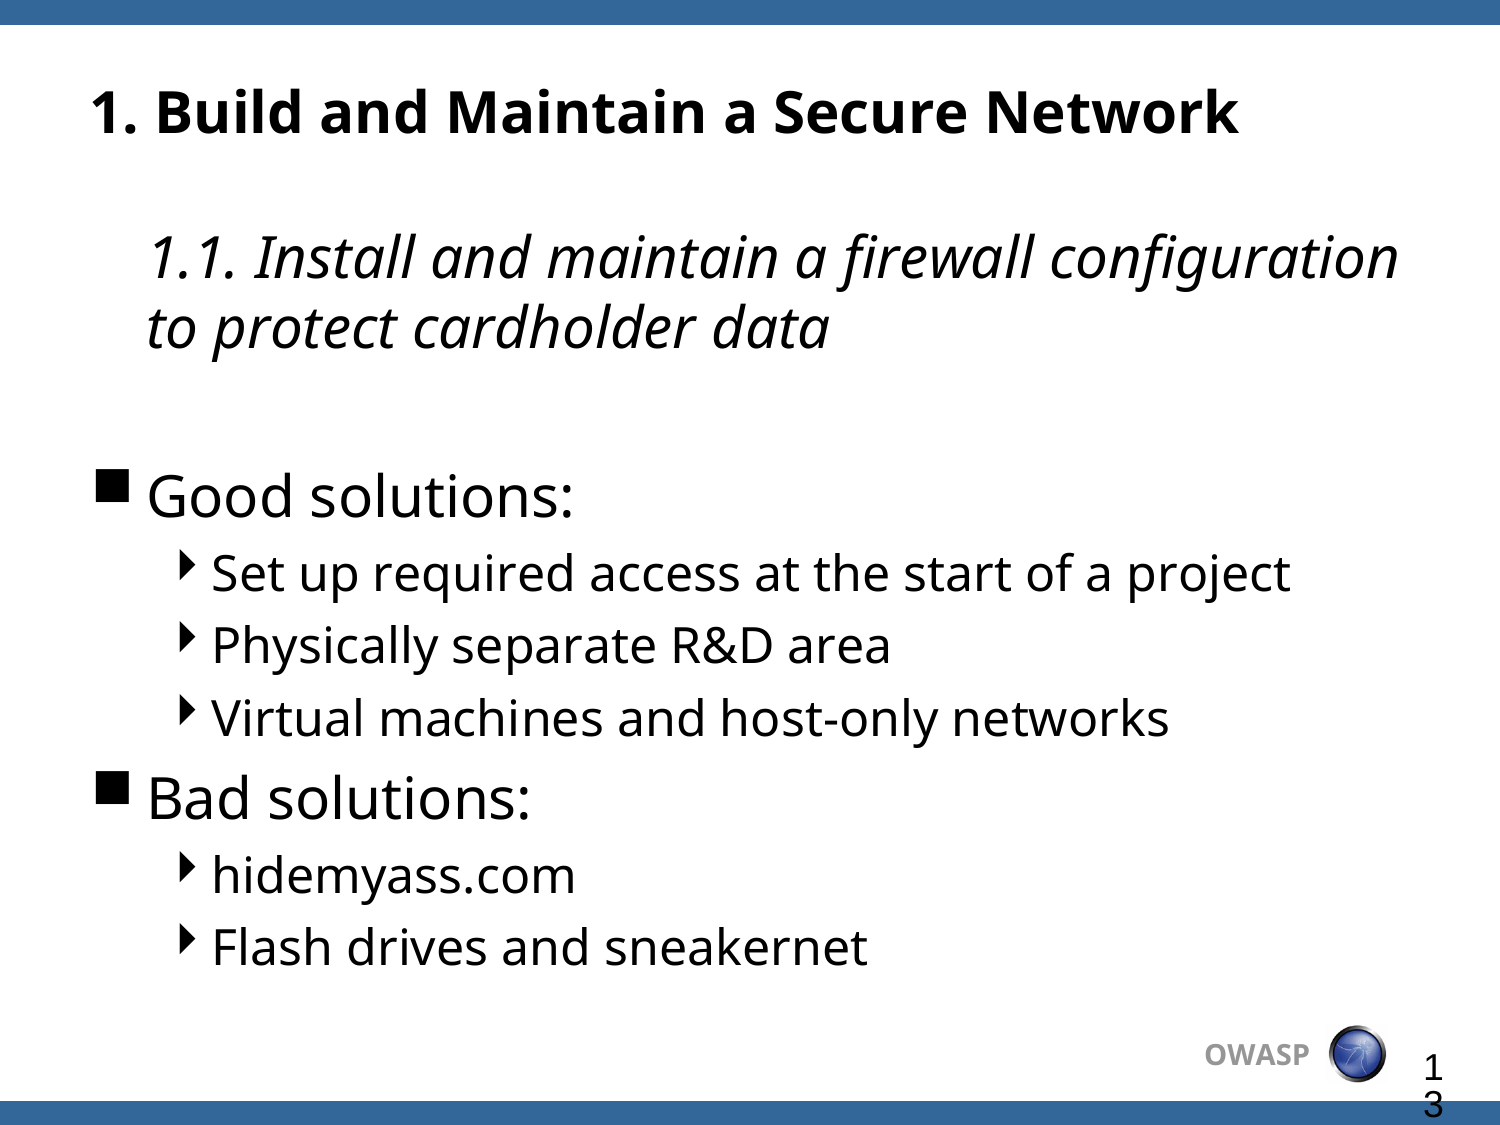

# 1. Build and Maintain a Secure Network
1.1. Install and maintain a firewall configuration to protect cardholder data
Good solutions:
Set up required access at the start of a project
Physically separate R&D area
Virtual machines and host-only networks
Bad solutions:
hidemyass.com
Flash drives and sneakernet
13